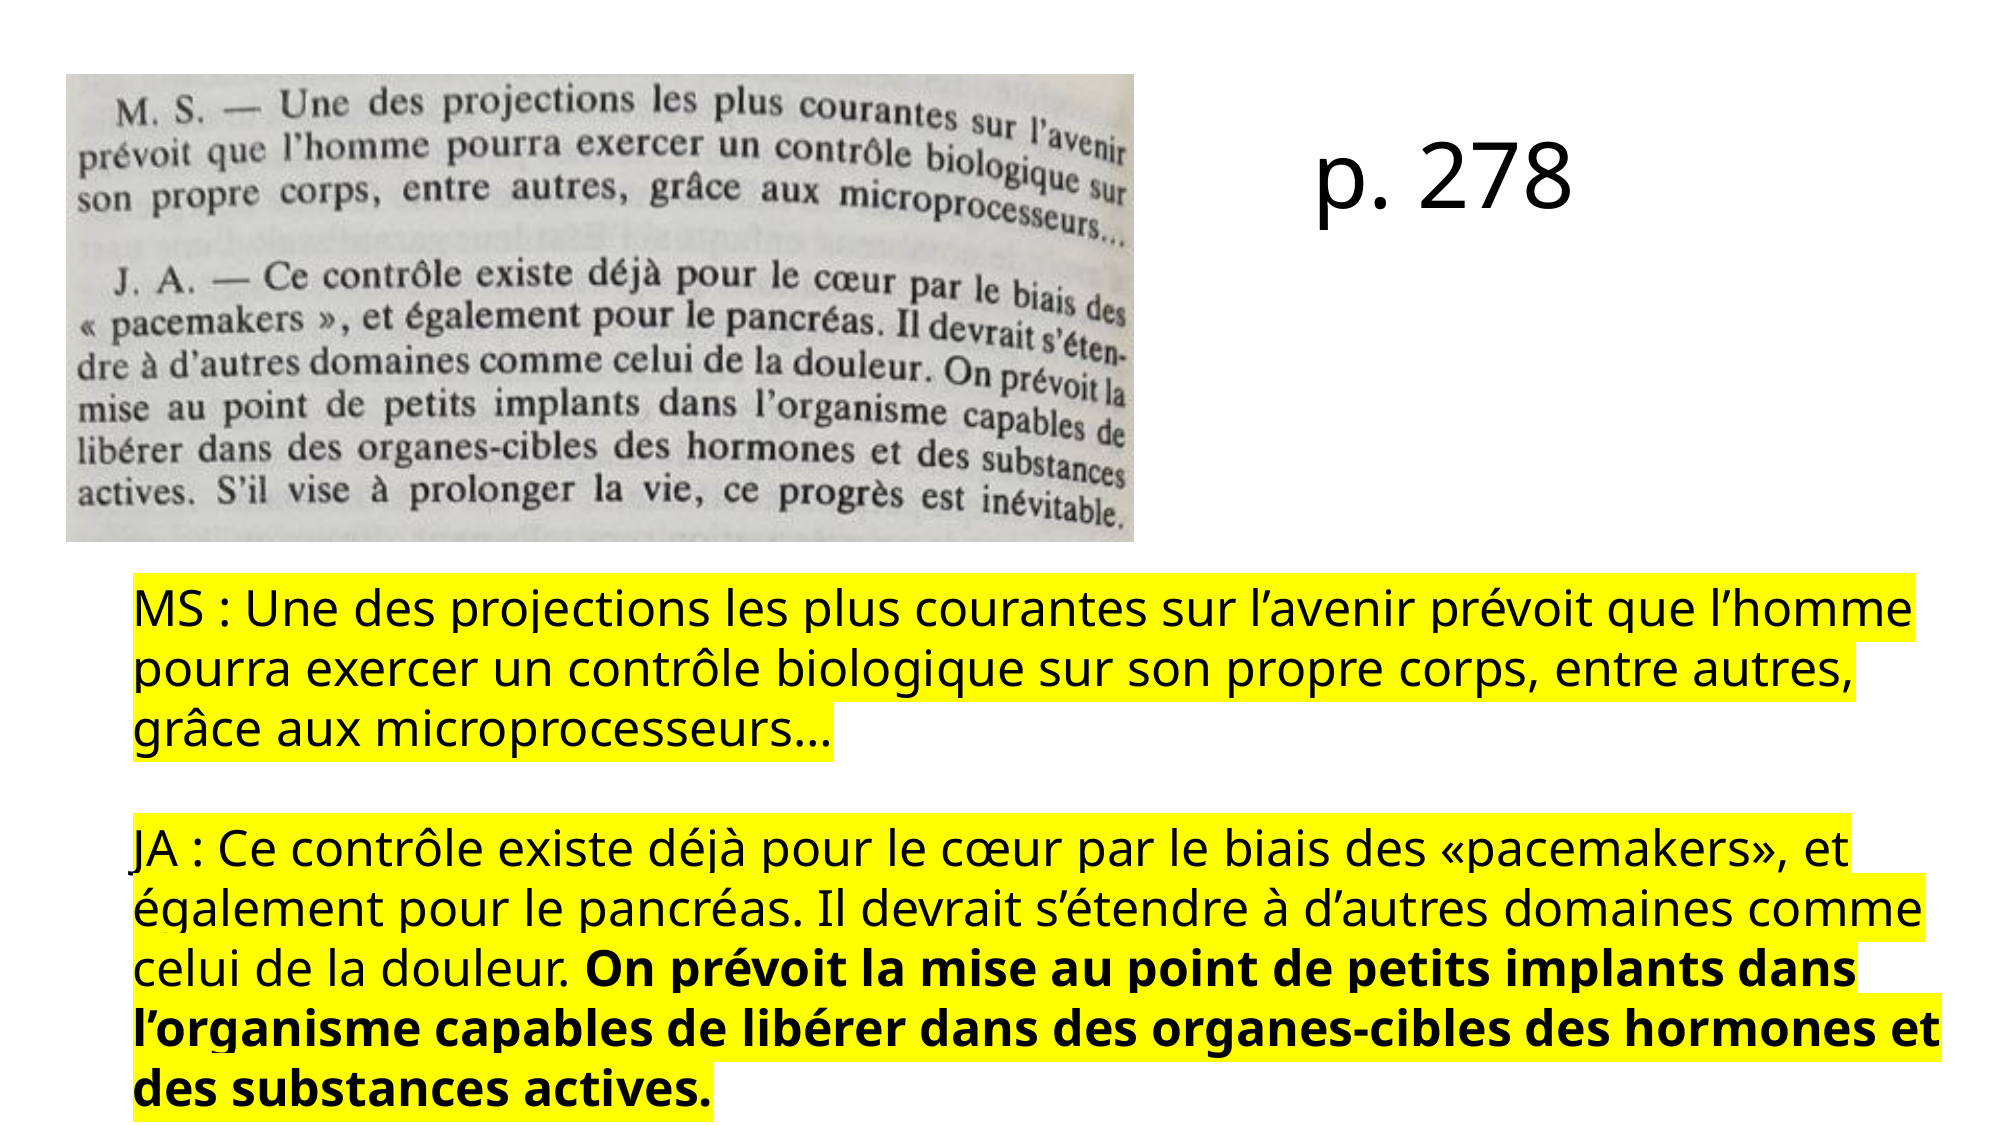

# p. 278
MS : Une des projections les plus courantes sur l’avenir prévoit que l’homme pourra exercer un contrôle biologique sur son propre corps, entre autres, grâce aux microprocesseurs…
JA : Ce contrôle existe déjà pour le cœur par le biais des «pacemakers», et également pour le pancréas. Il devrait s’étendre à d’autres domaines comme celui de la douleur. On prévoit la mise au point de petits implants dans l’organisme capables de libérer dans des organes-cibles des hormones et des substances actives.